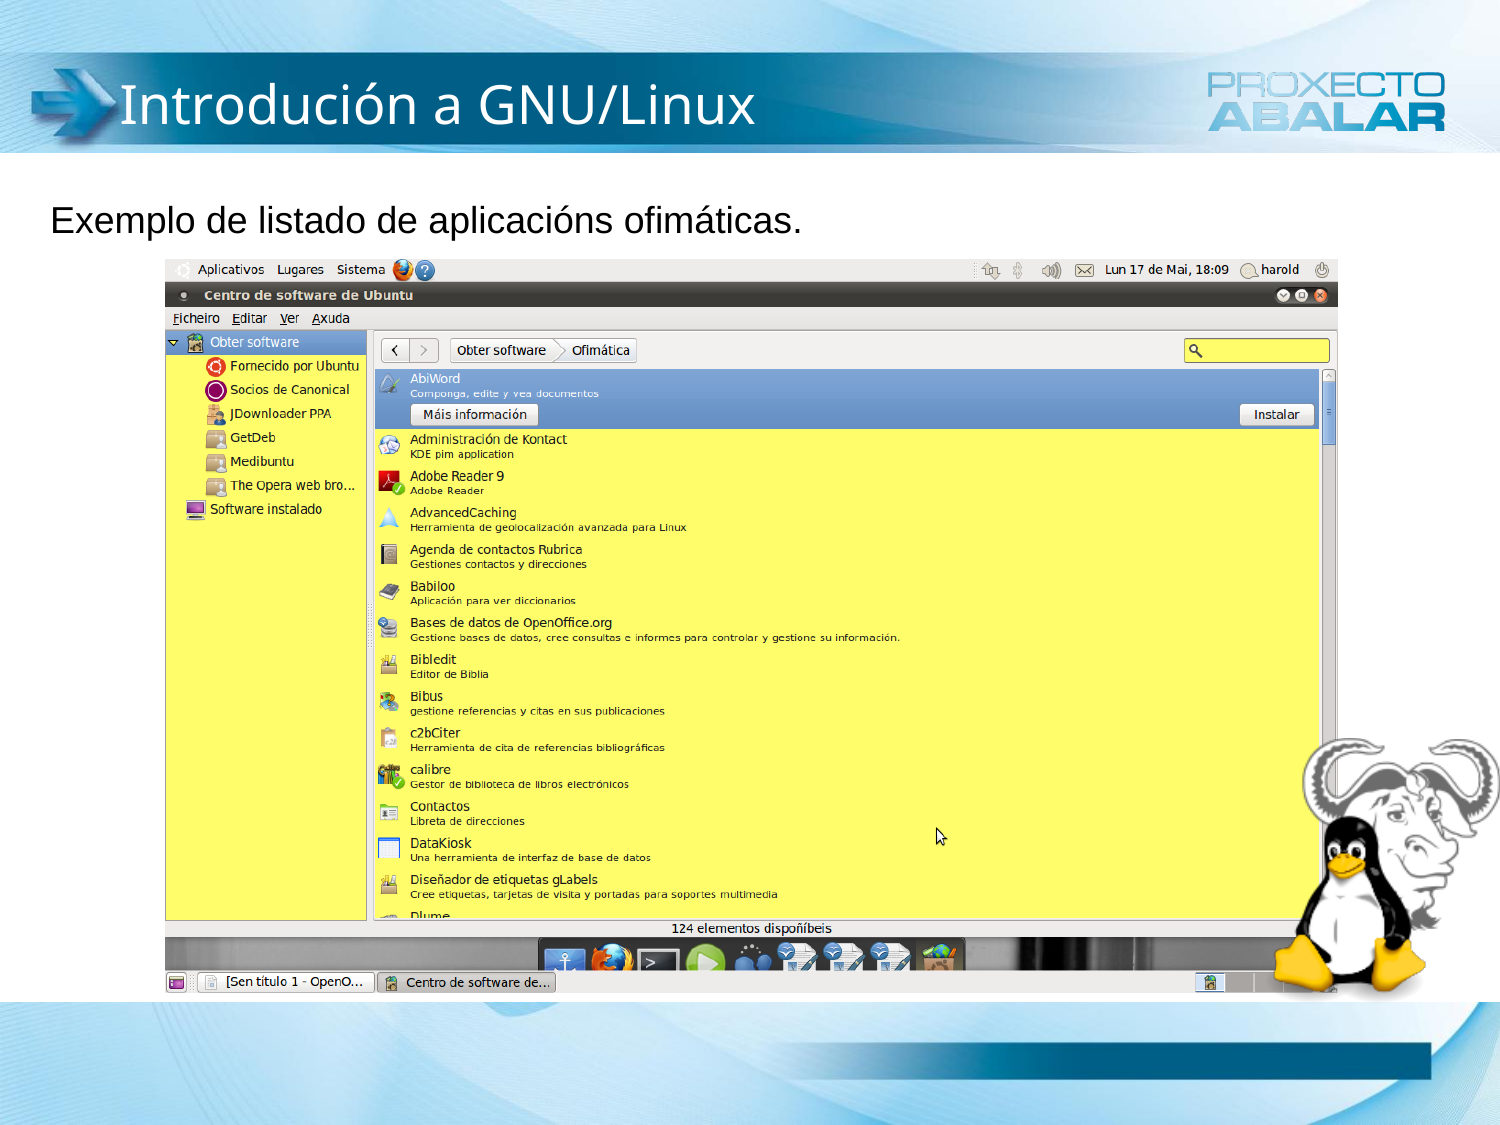

Introdución a GNU/Linux
Exemplo de listado de aplicacións ofimáticas.